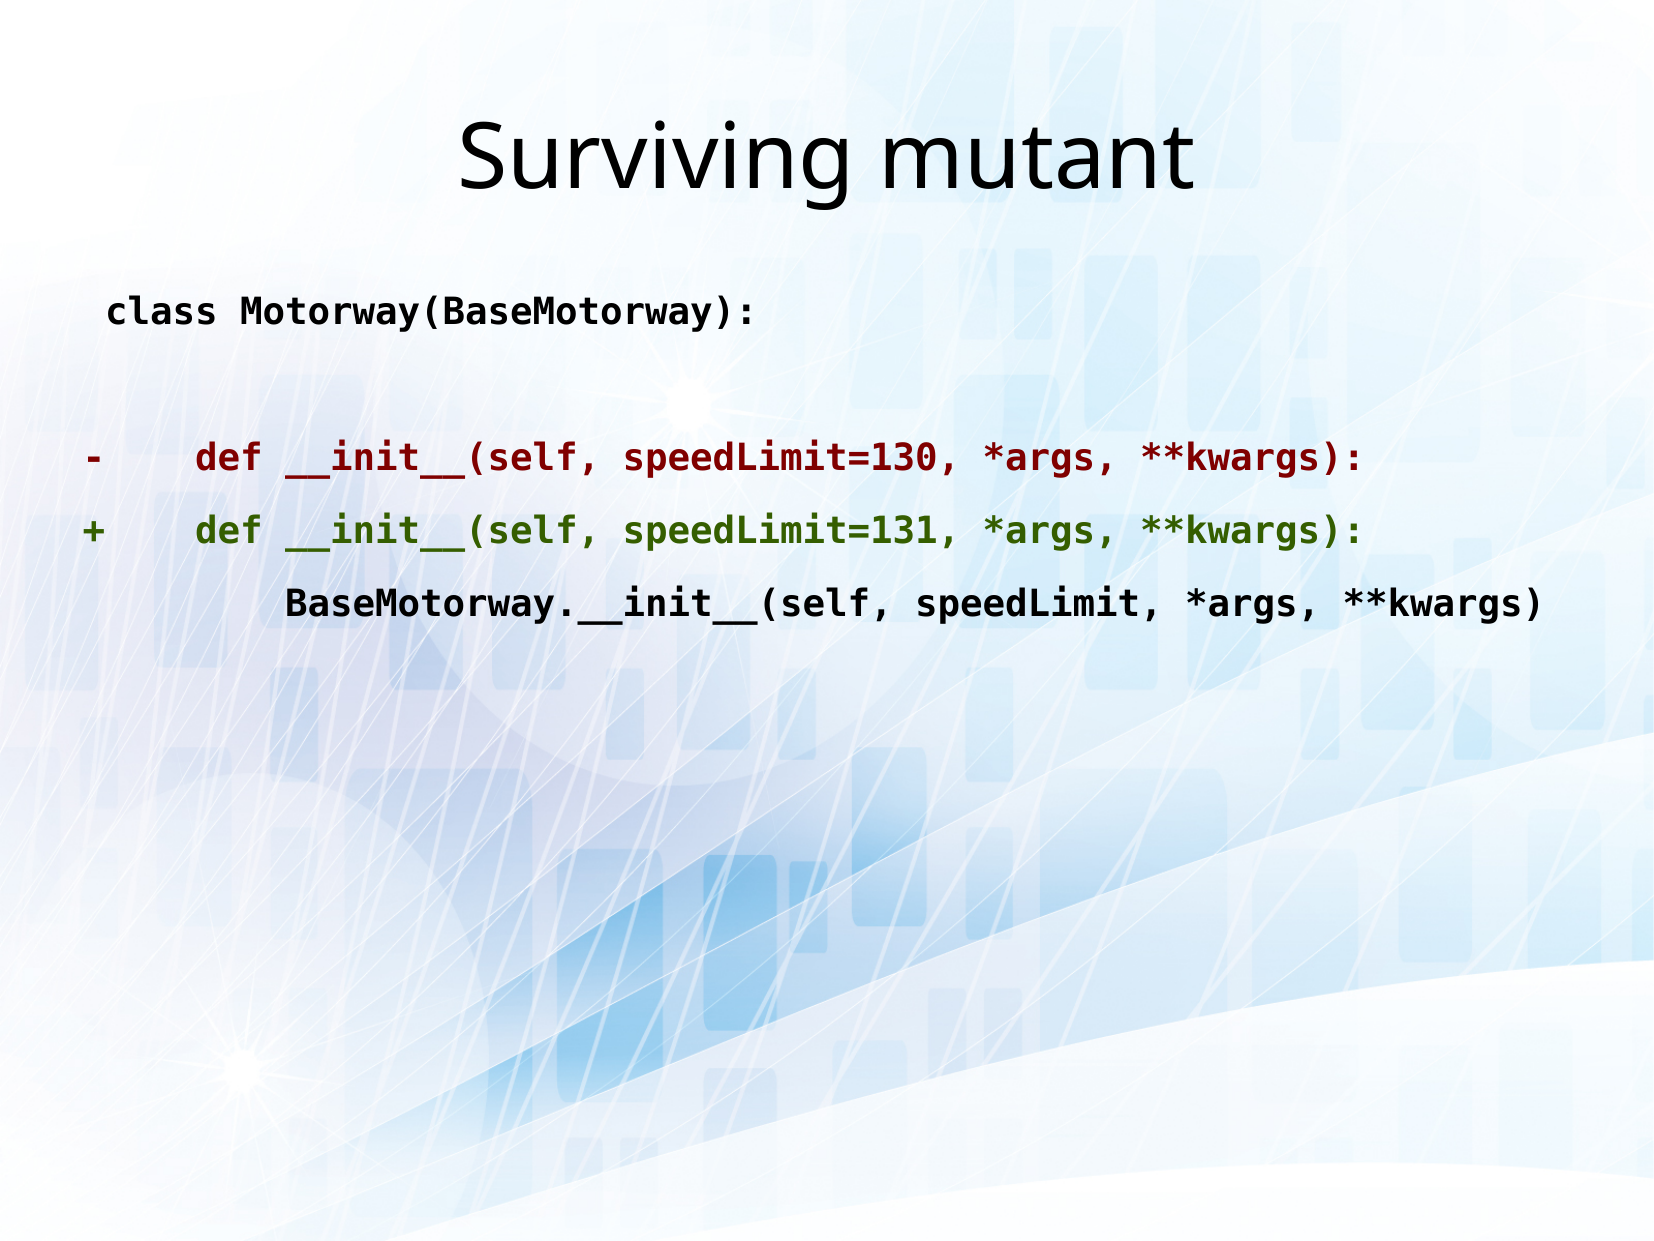

# Surviving mutant
 class Motorway(BaseMotorway):
- def __init__(self, speedLimit=130, *args, **kwargs):
+ def __init__(self, speedLimit=131, *args, **kwargs):
 BaseMotorway.__init__(self, speedLimit, *args, **kwargs)